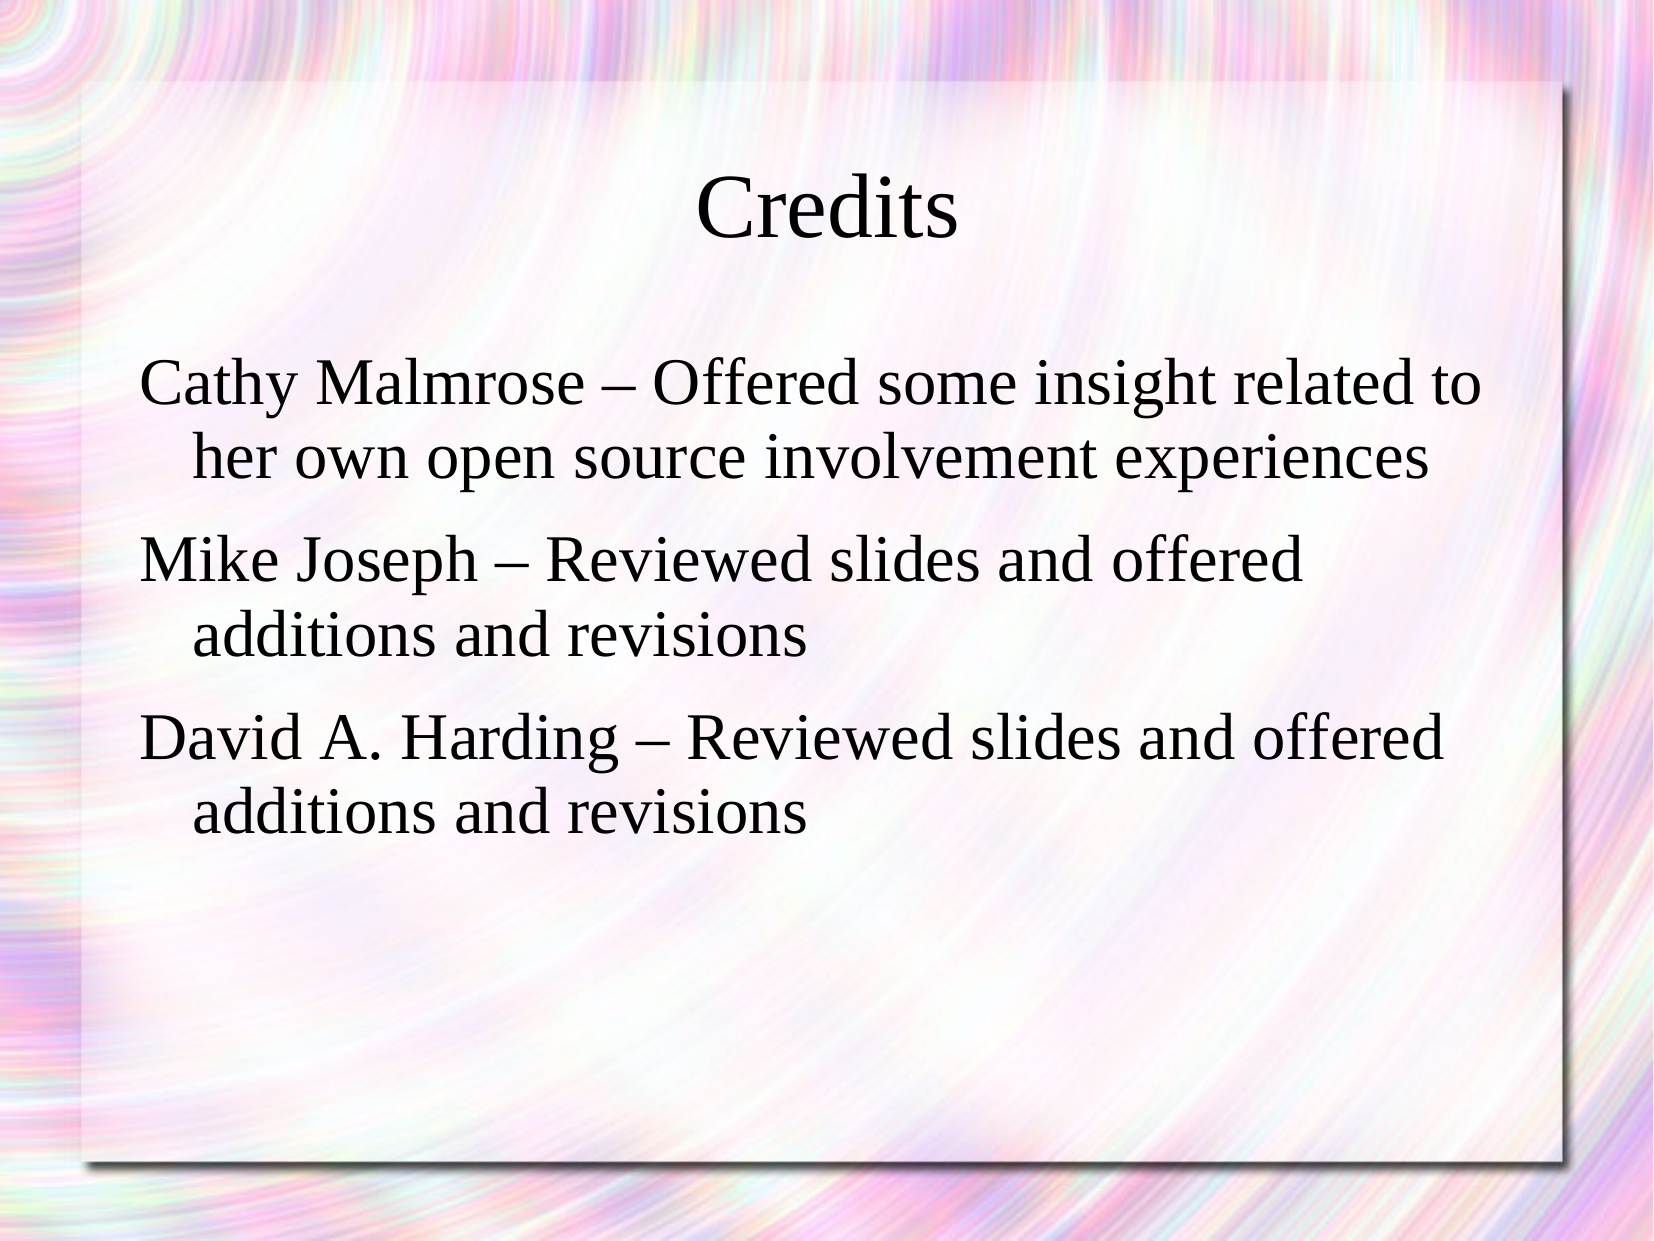

# Credits
Cathy Malmrose – Offered some insight related to her own open source involvement experiences
Mike Joseph – Reviewed slides and offered additions and revisions
David A. Harding – Reviewed slides and offered additions and revisions